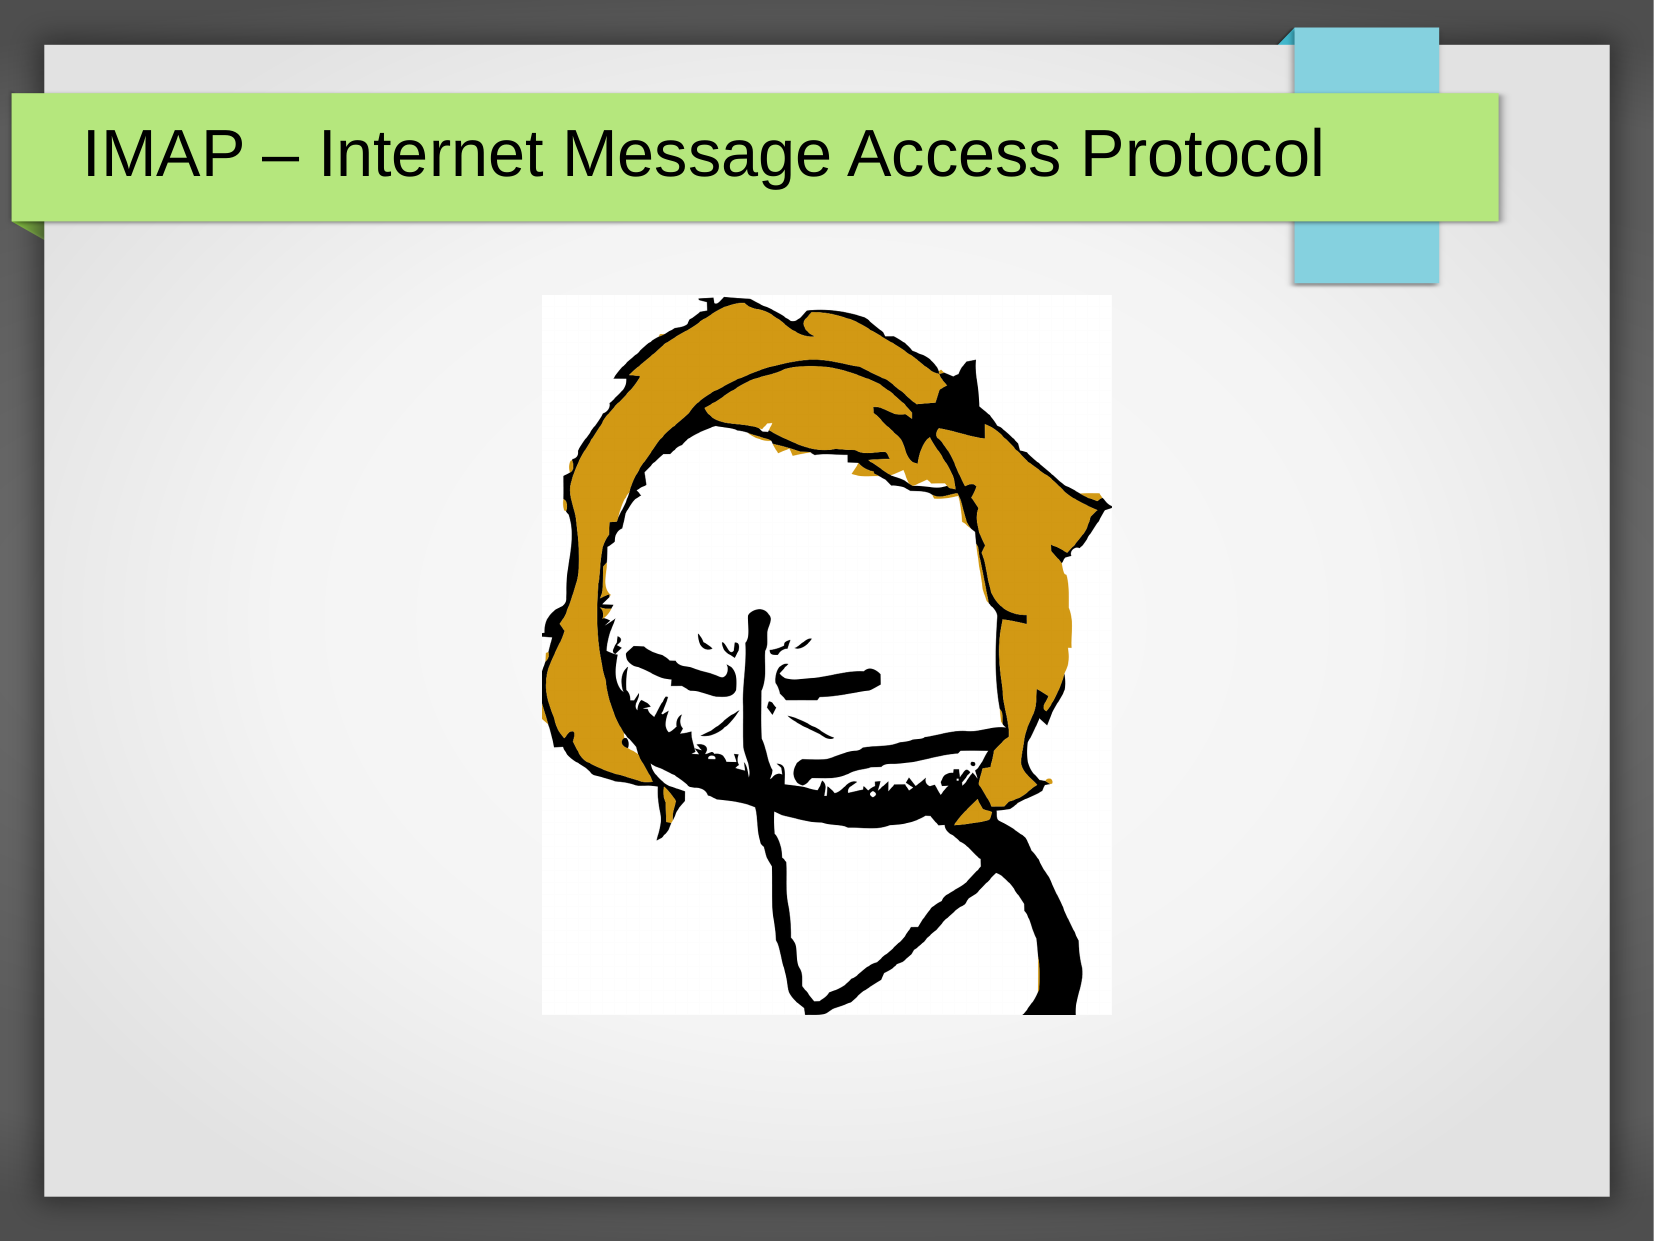

# IMAP – Internet Message Access Protocol